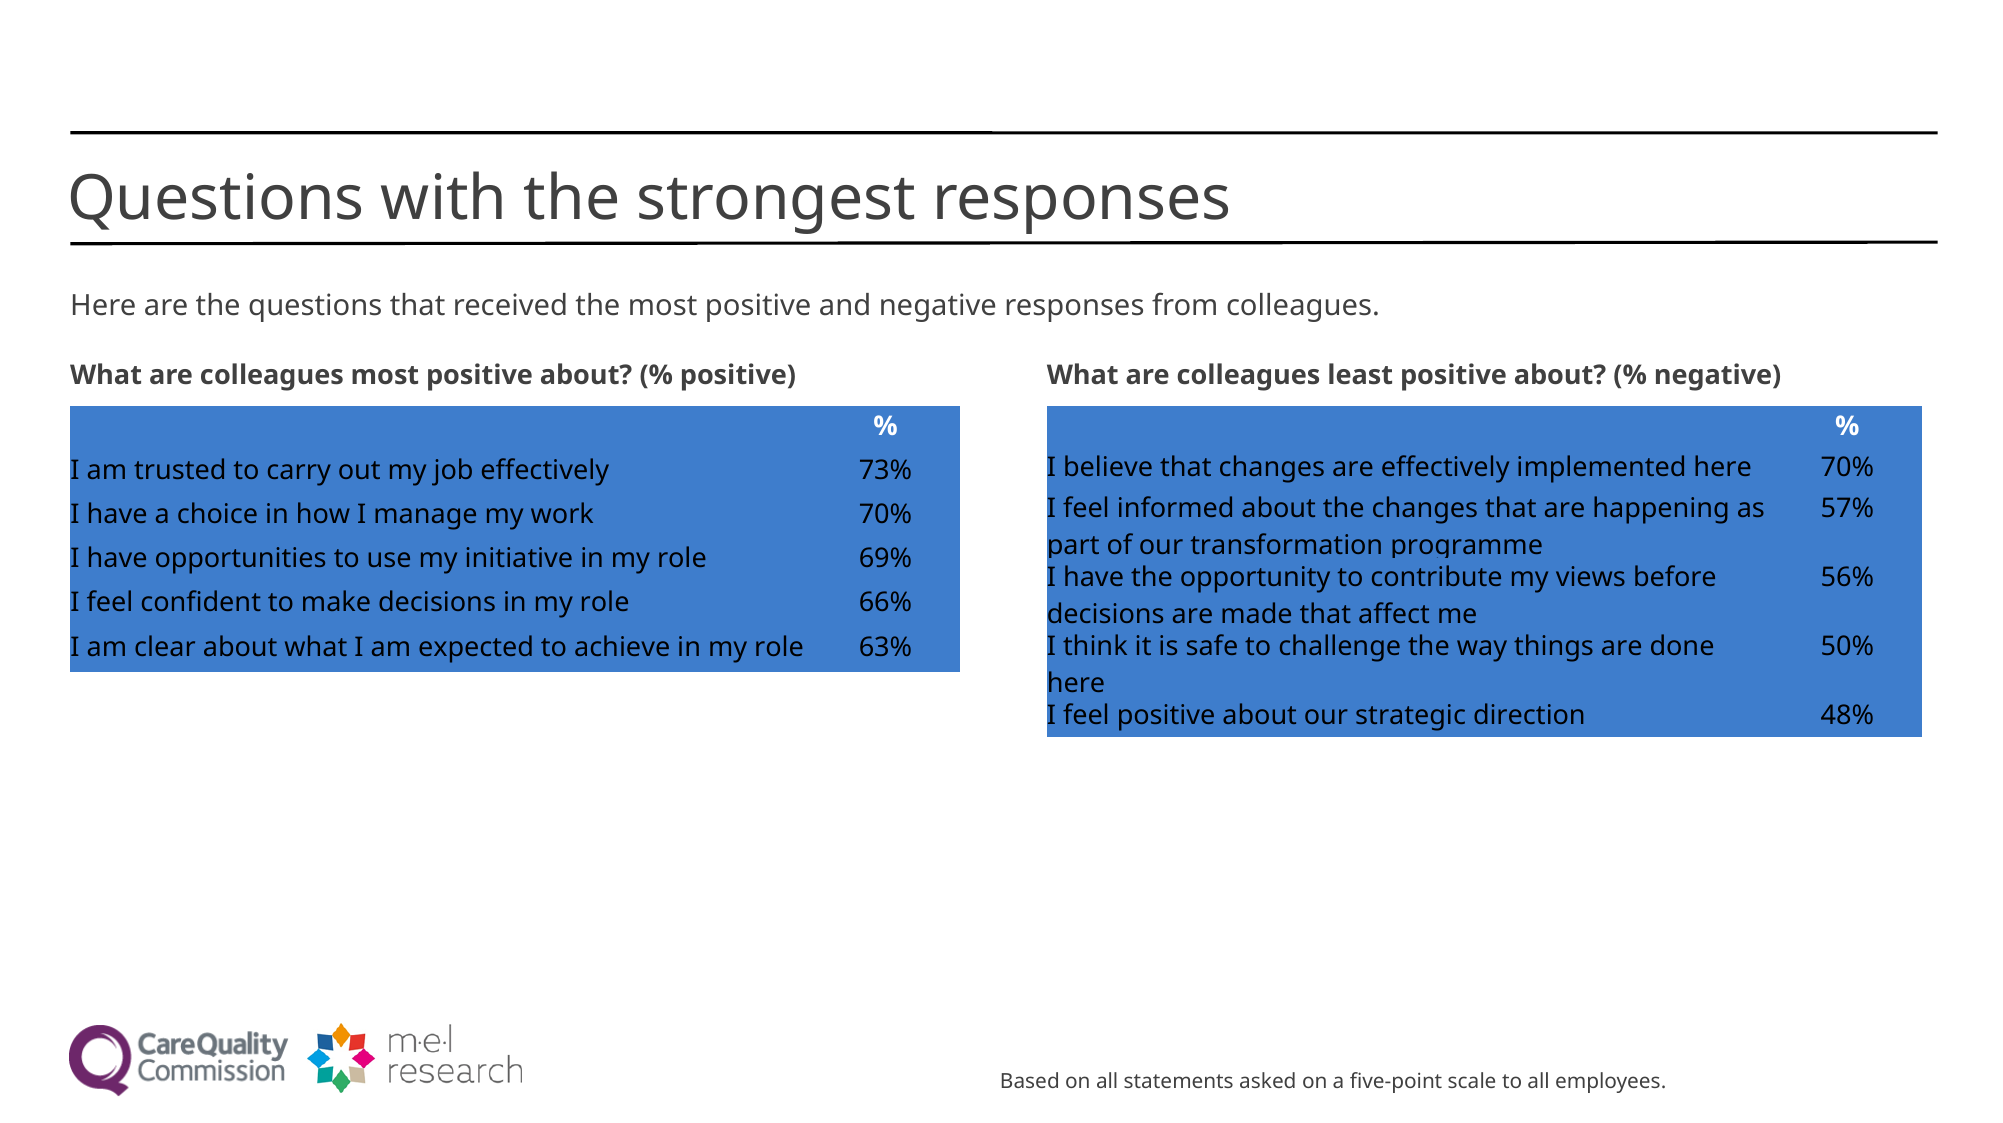

# Questions with the strongest responses
Here are the questions that received the most positive and negative responses from colleagues.
What are colleagues most positive about? (% positive)
What are colleagues least positive about? (% negative)
| | % |
| --- | --- |
| I am trusted to carry out my job effectively | 73% |
| I have a choice in how I manage my work | 70% |
| I have opportunities to use my initiative in my role | 69% |
| I feel confident to make decisions in my role | 66% |
| I am clear about what I am expected to achieve in my role | 63% |
| | % |
| --- | --- |
| I believe that changes are effectively implemented here | 70% |
| I feel informed about the changes that are happening as part of our transformation programme | 57% |
| I have the opportunity to contribute my views before decisions are made that affect me | 56% |
| I think it is safe to challenge the way things are done here | 50% |
| I feel positive about our strategic direction | 48% |
Based on all statements asked on a five-point scale to all employees.